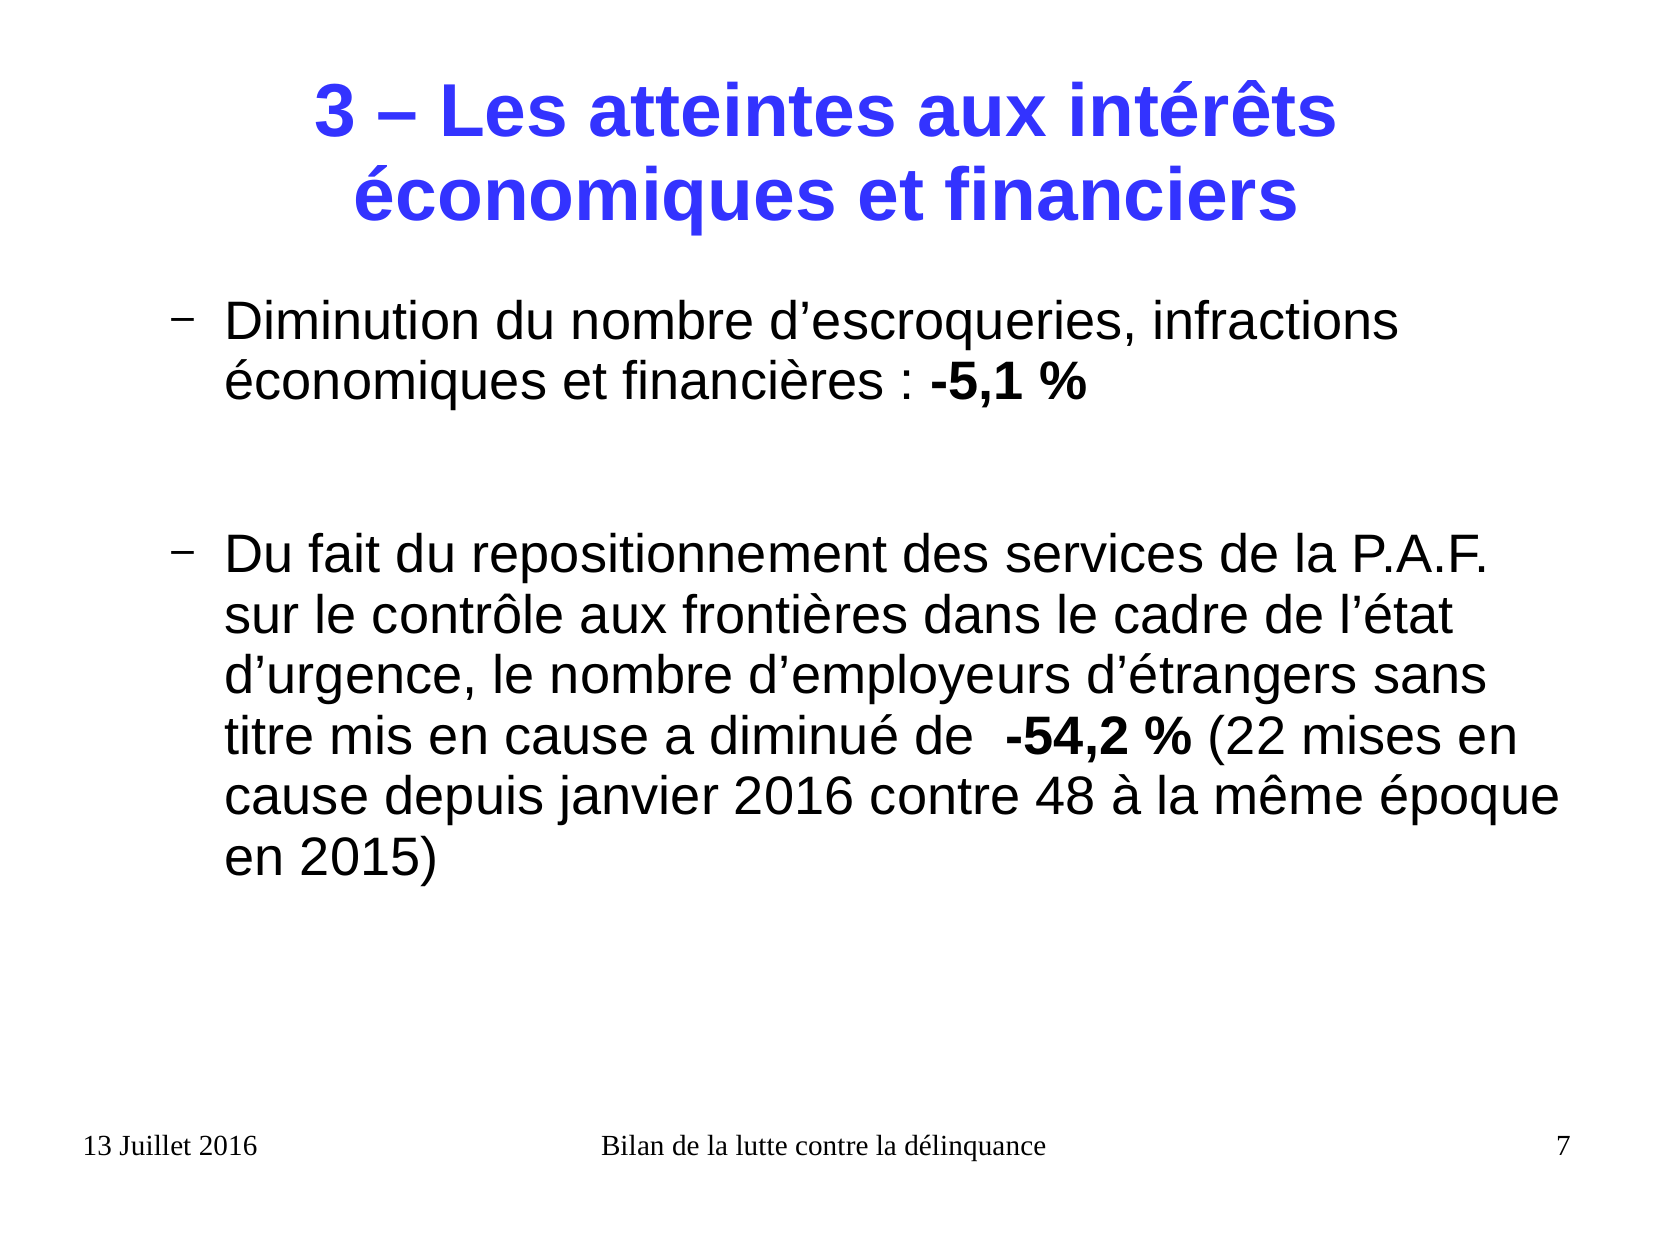

# 3 – Les atteintes aux intérêts économiques et financiers
Diminution du nombre d’escroqueries, infractions économiques et financières : -5,1 %
Du fait du repositionnement des services de la P.A.F. sur le contrôle aux frontières dans le cadre de l’état d’urgence, le nombre d’employeurs d’étrangers sans titre mis en cause a diminué de -54,2 % (22 mises en cause depuis janvier 2016 contre 48 à la même époque en 2015)
13 Juillet 2016
Bilan de la lutte contre la délinquance
7